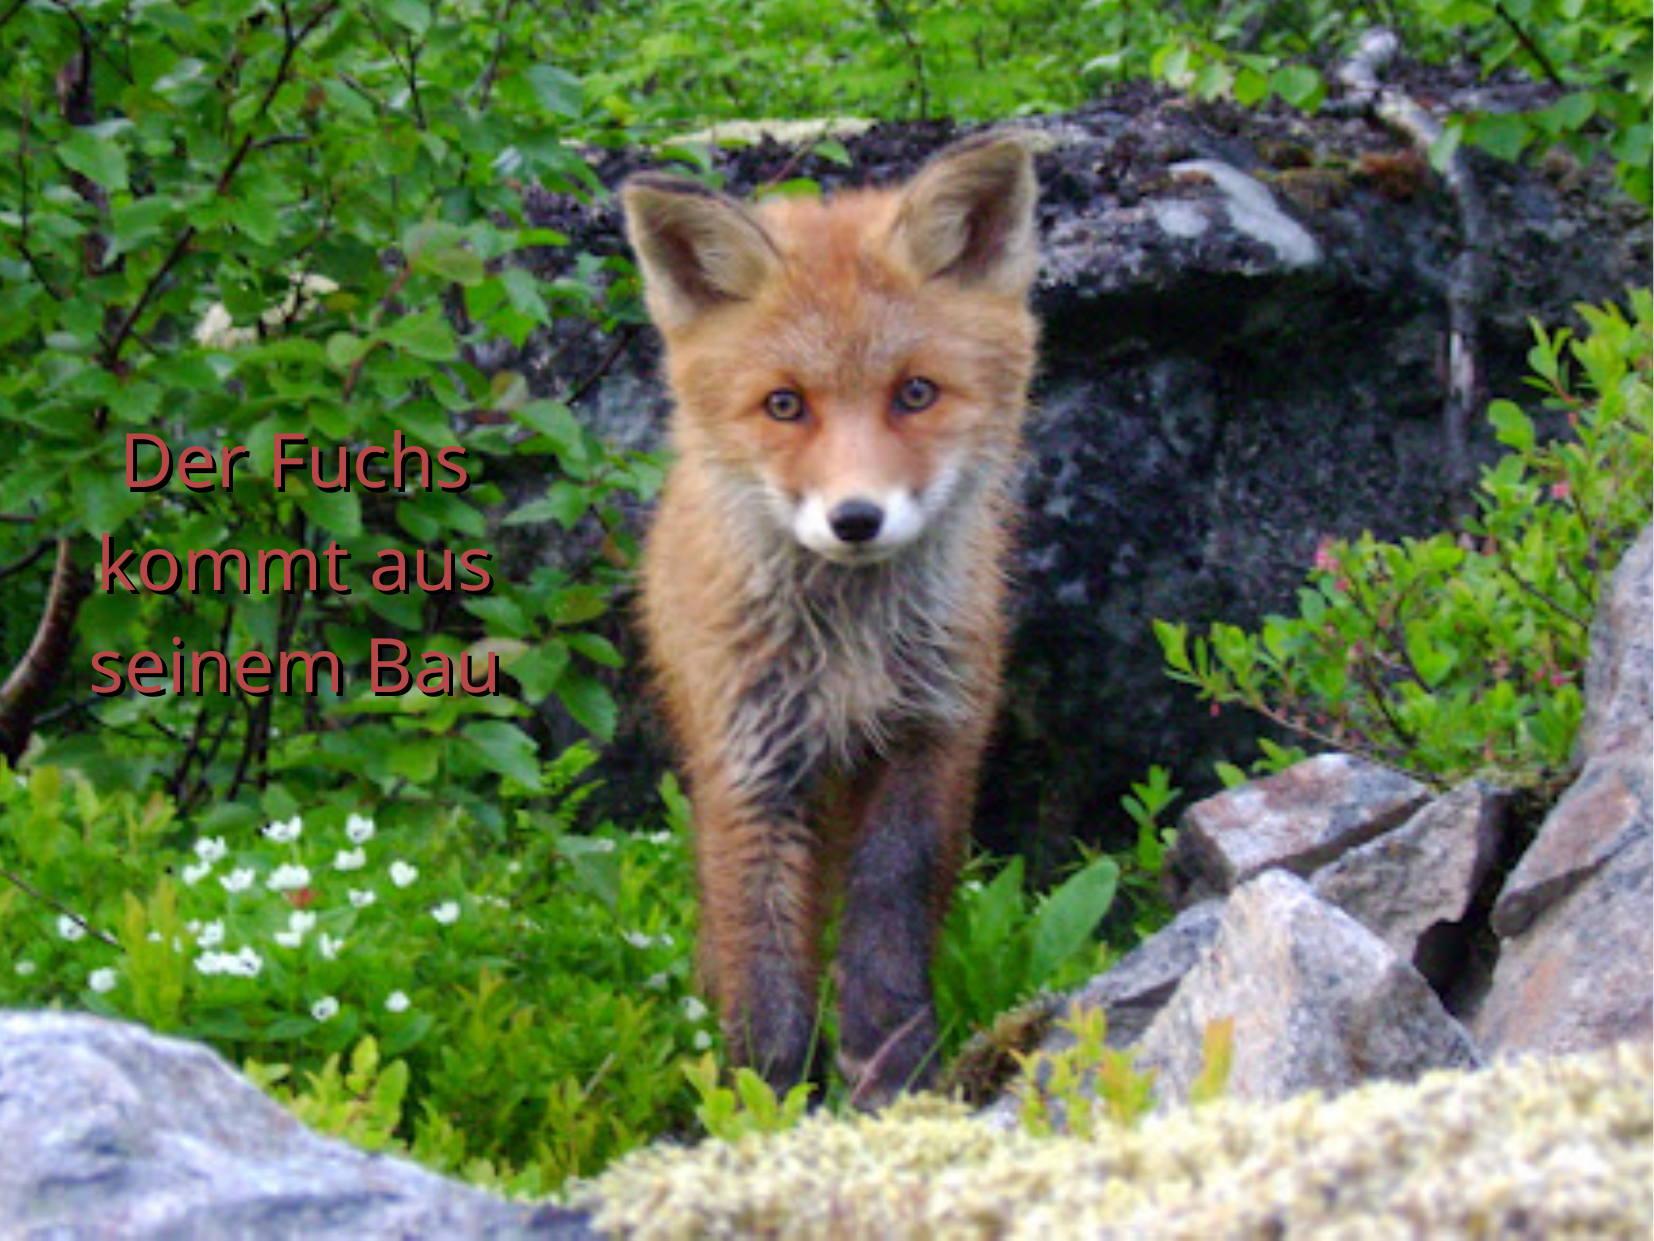

# Der Fuchs kommt aus seinem Bau